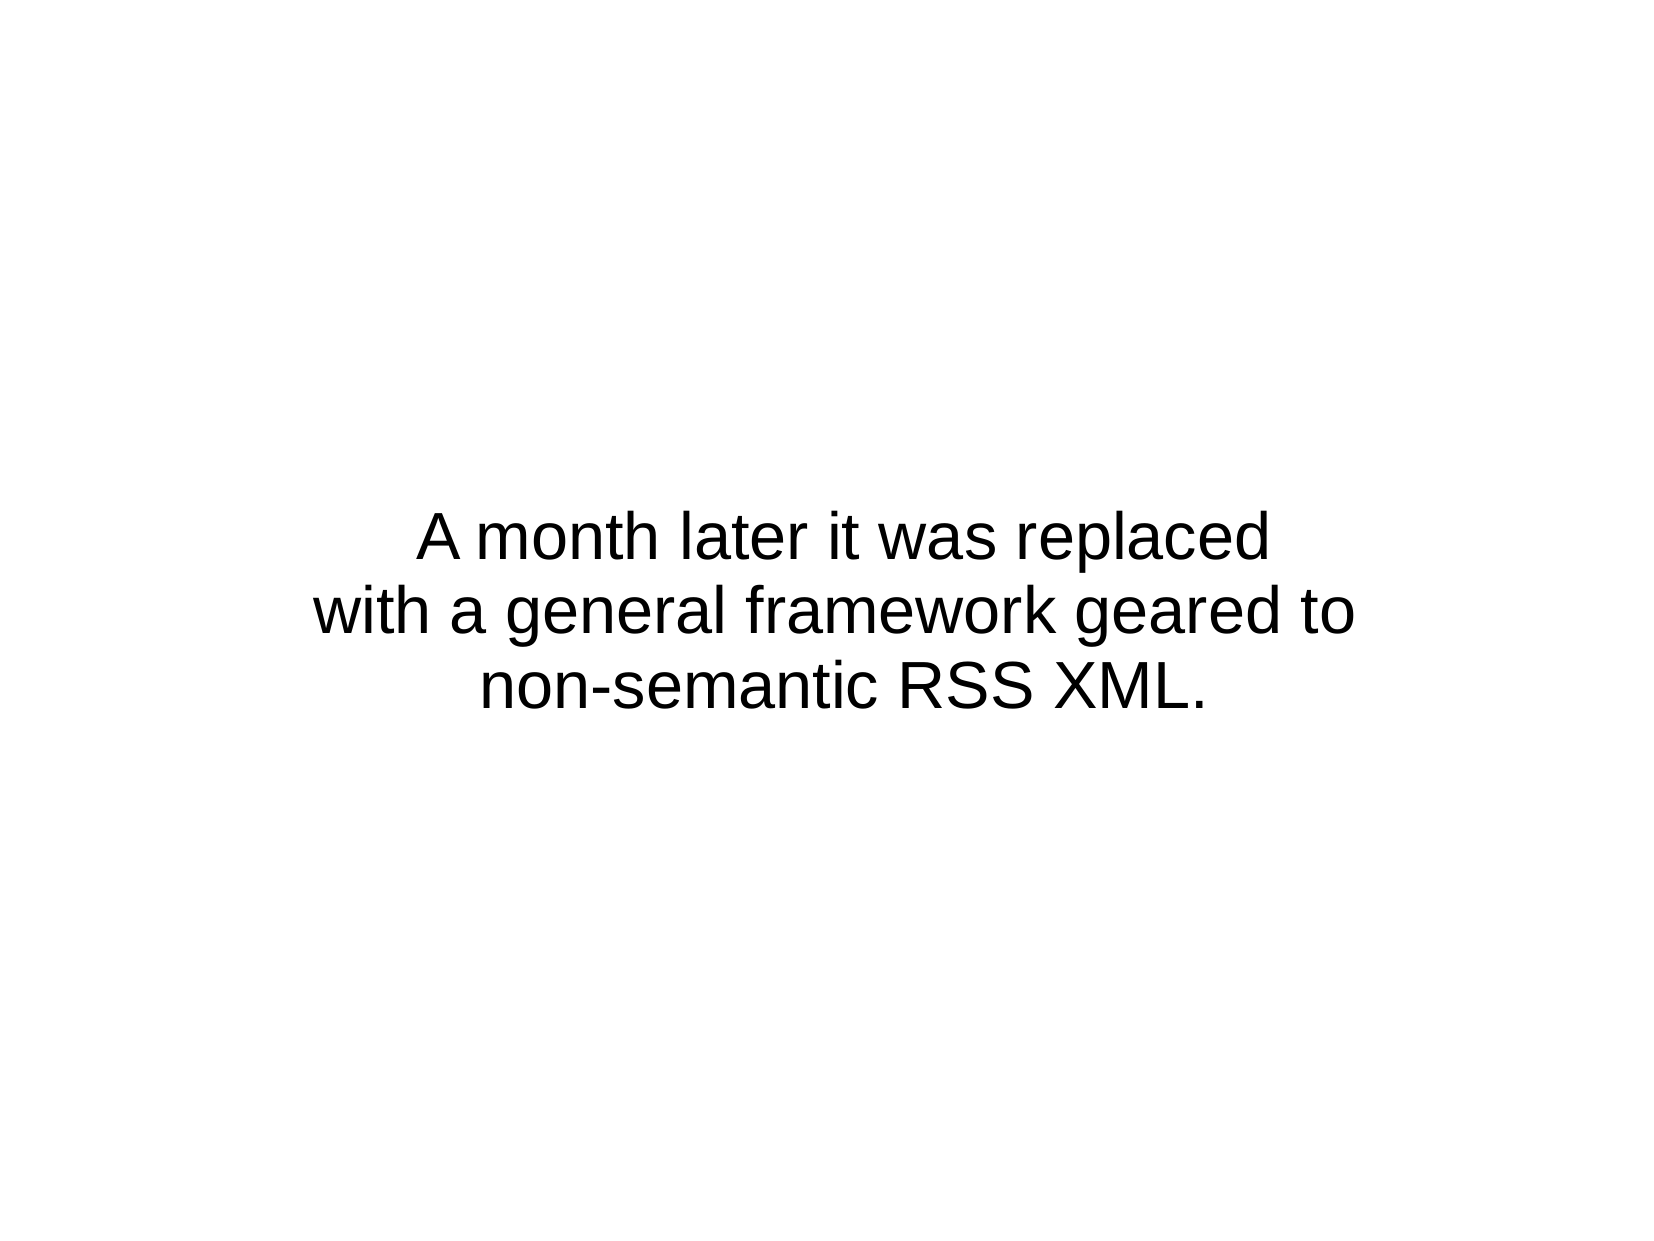

# A month later it was replaced
with a general framework geared to
non-semantic RSS XML.